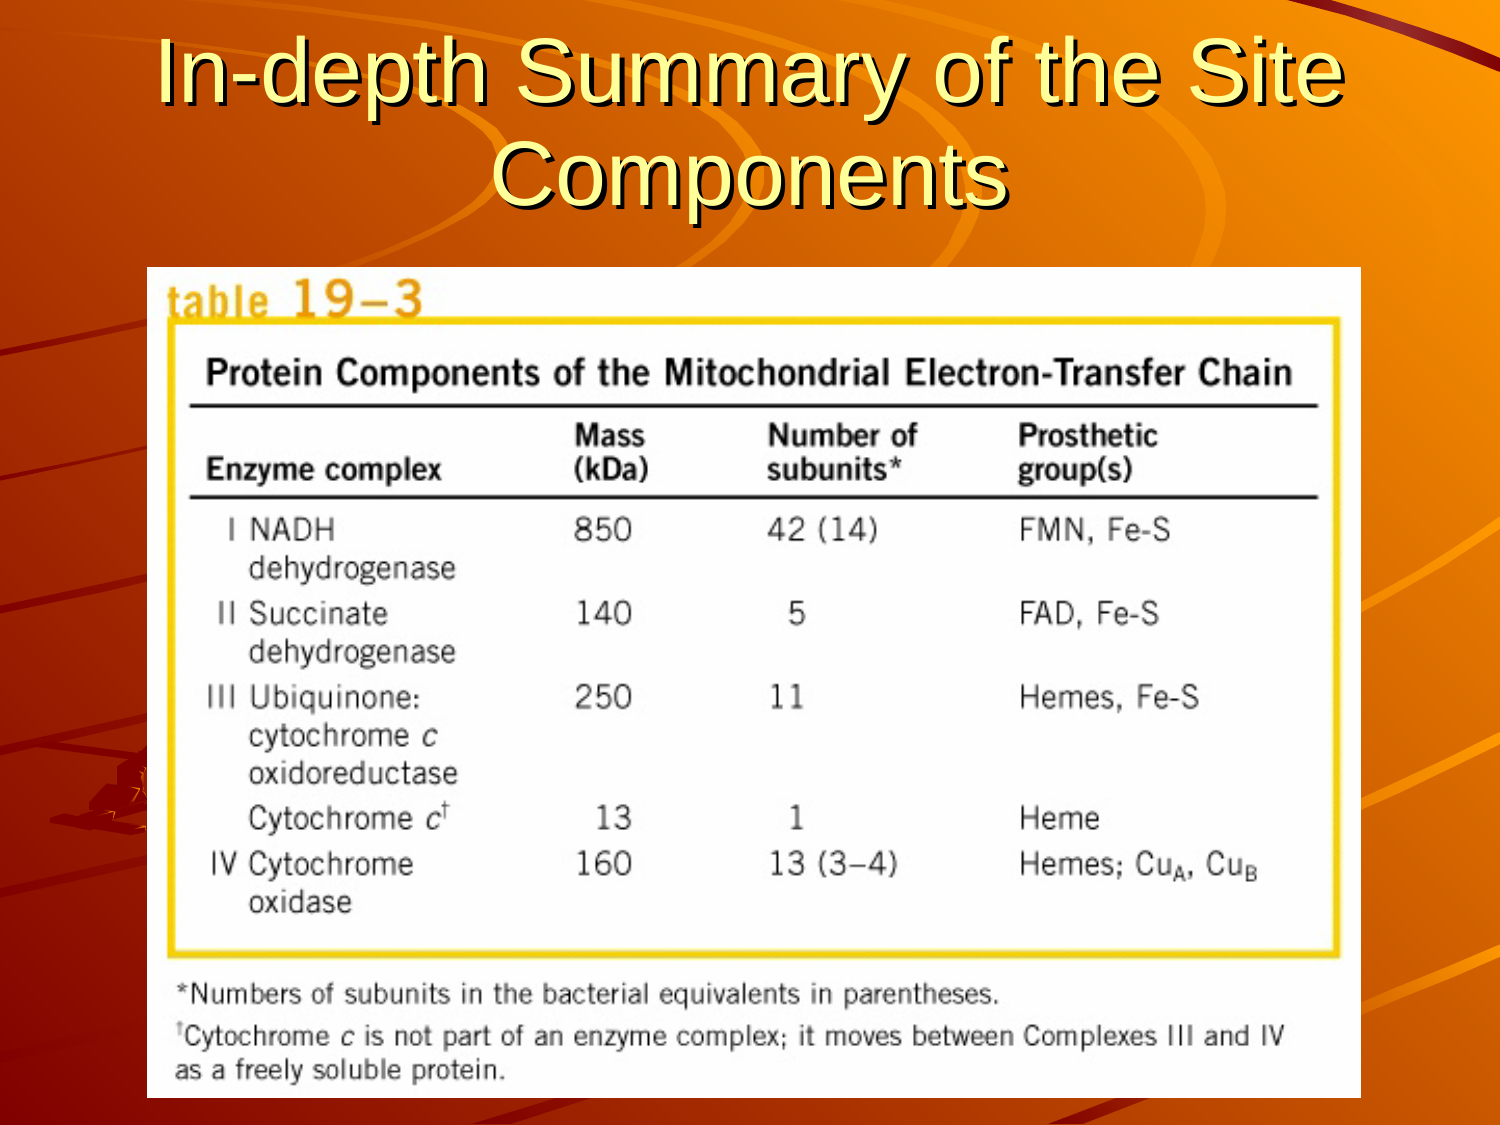

# In-depth Summary of the Site Components